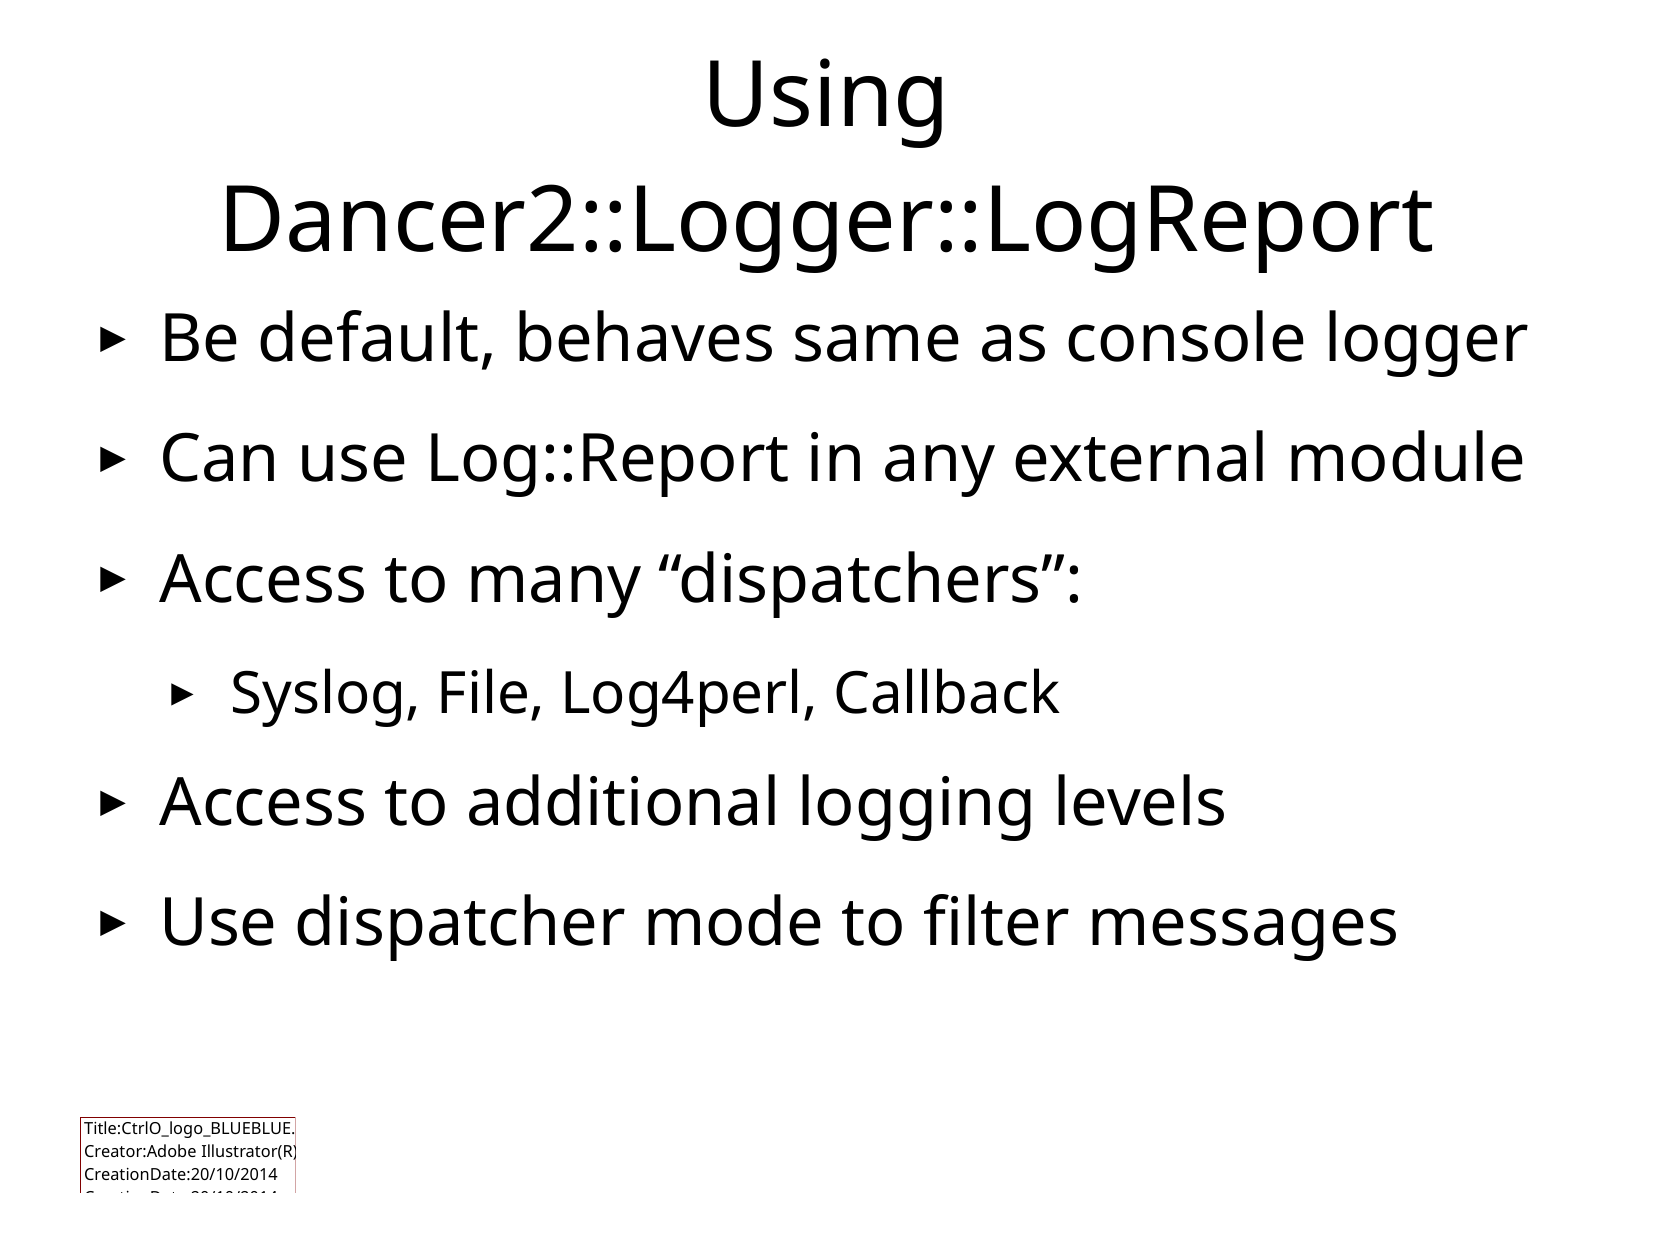

# Using Dancer2::Logger::LogReport
Be default, behaves same as console logger
Can use Log::Report in any external module
Access to many “dispatchers”:
Syslog, File, Log4perl, Callback
Access to additional logging levels
Use dispatcher mode to filter messages